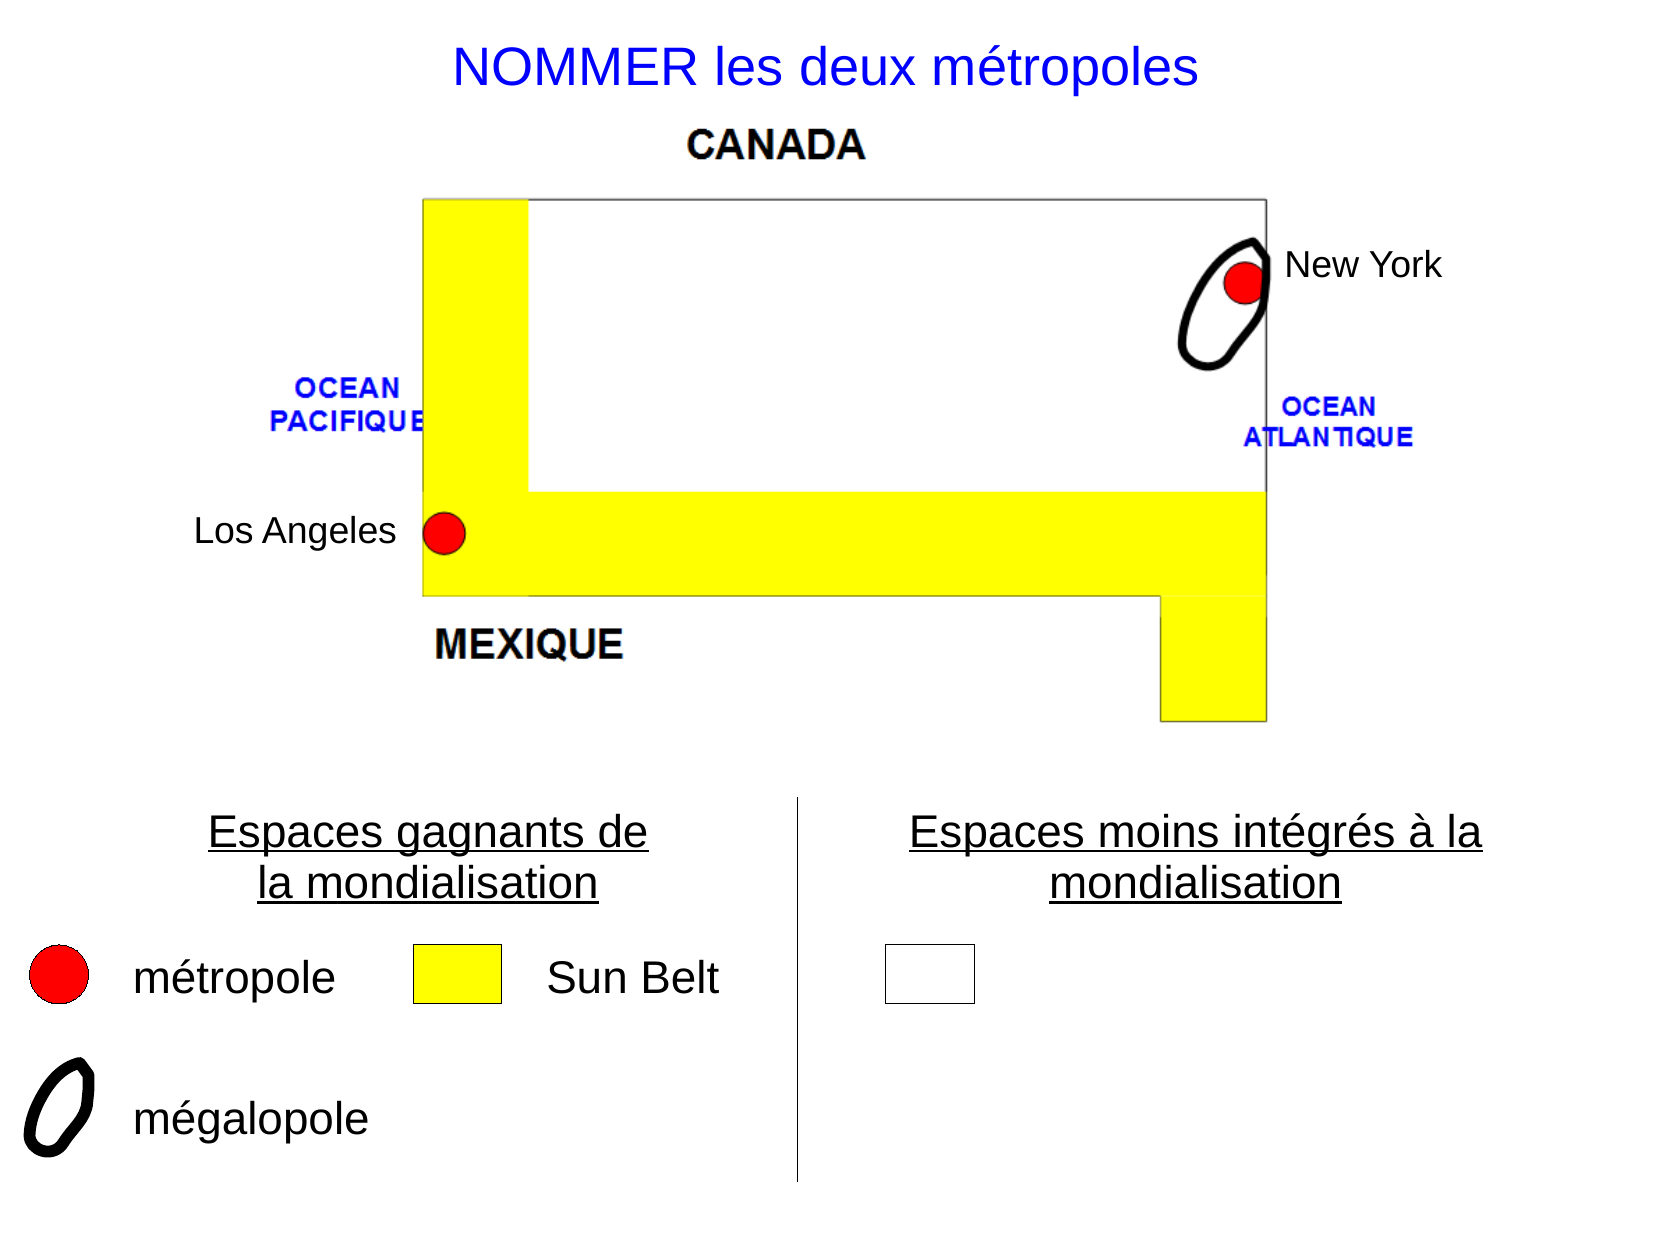

NOMMER les deux métropoles
New York
Los Angeles
Espaces gagnants de la mondialisation
Espaces moins intégrés à la mondialisation
métropole
Sun Belt
mégalopole